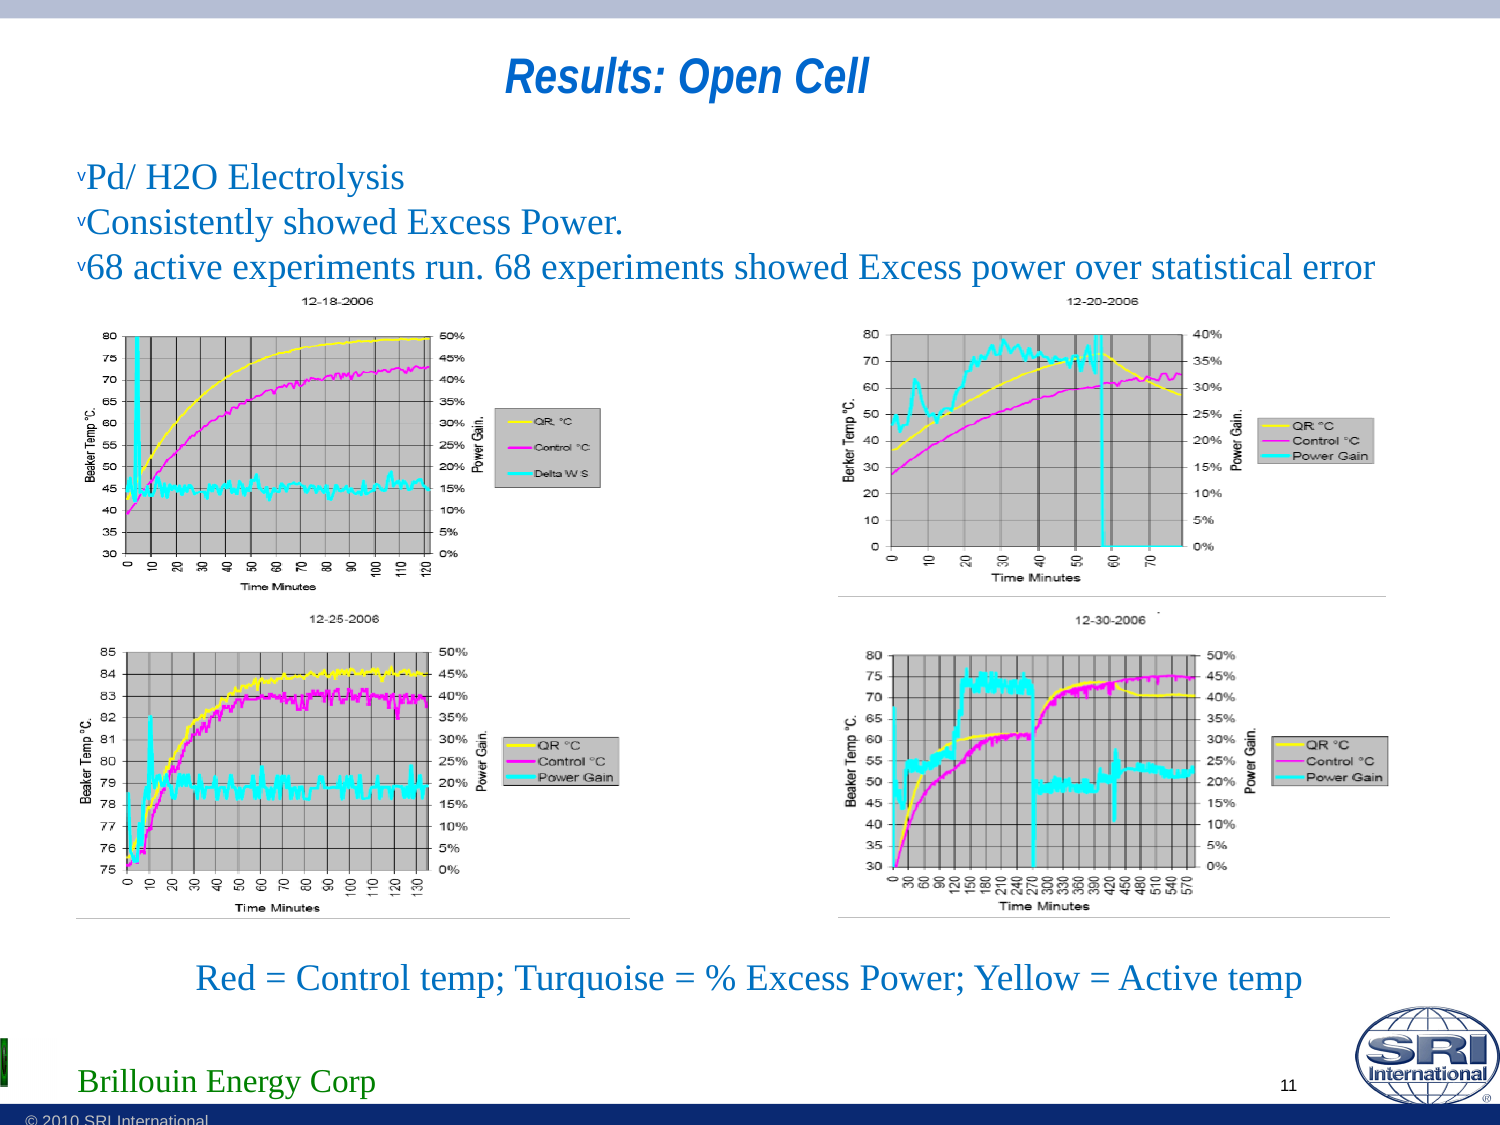

# Results: Open Cell
Pd/ H2O Electrolysis
Consistently showed Excess Power.
68 active experiments run. 68 experiments showed Excess power over statistical error
Red = Control temp; Turquoise = % Excess Power; Yellow = Active temp